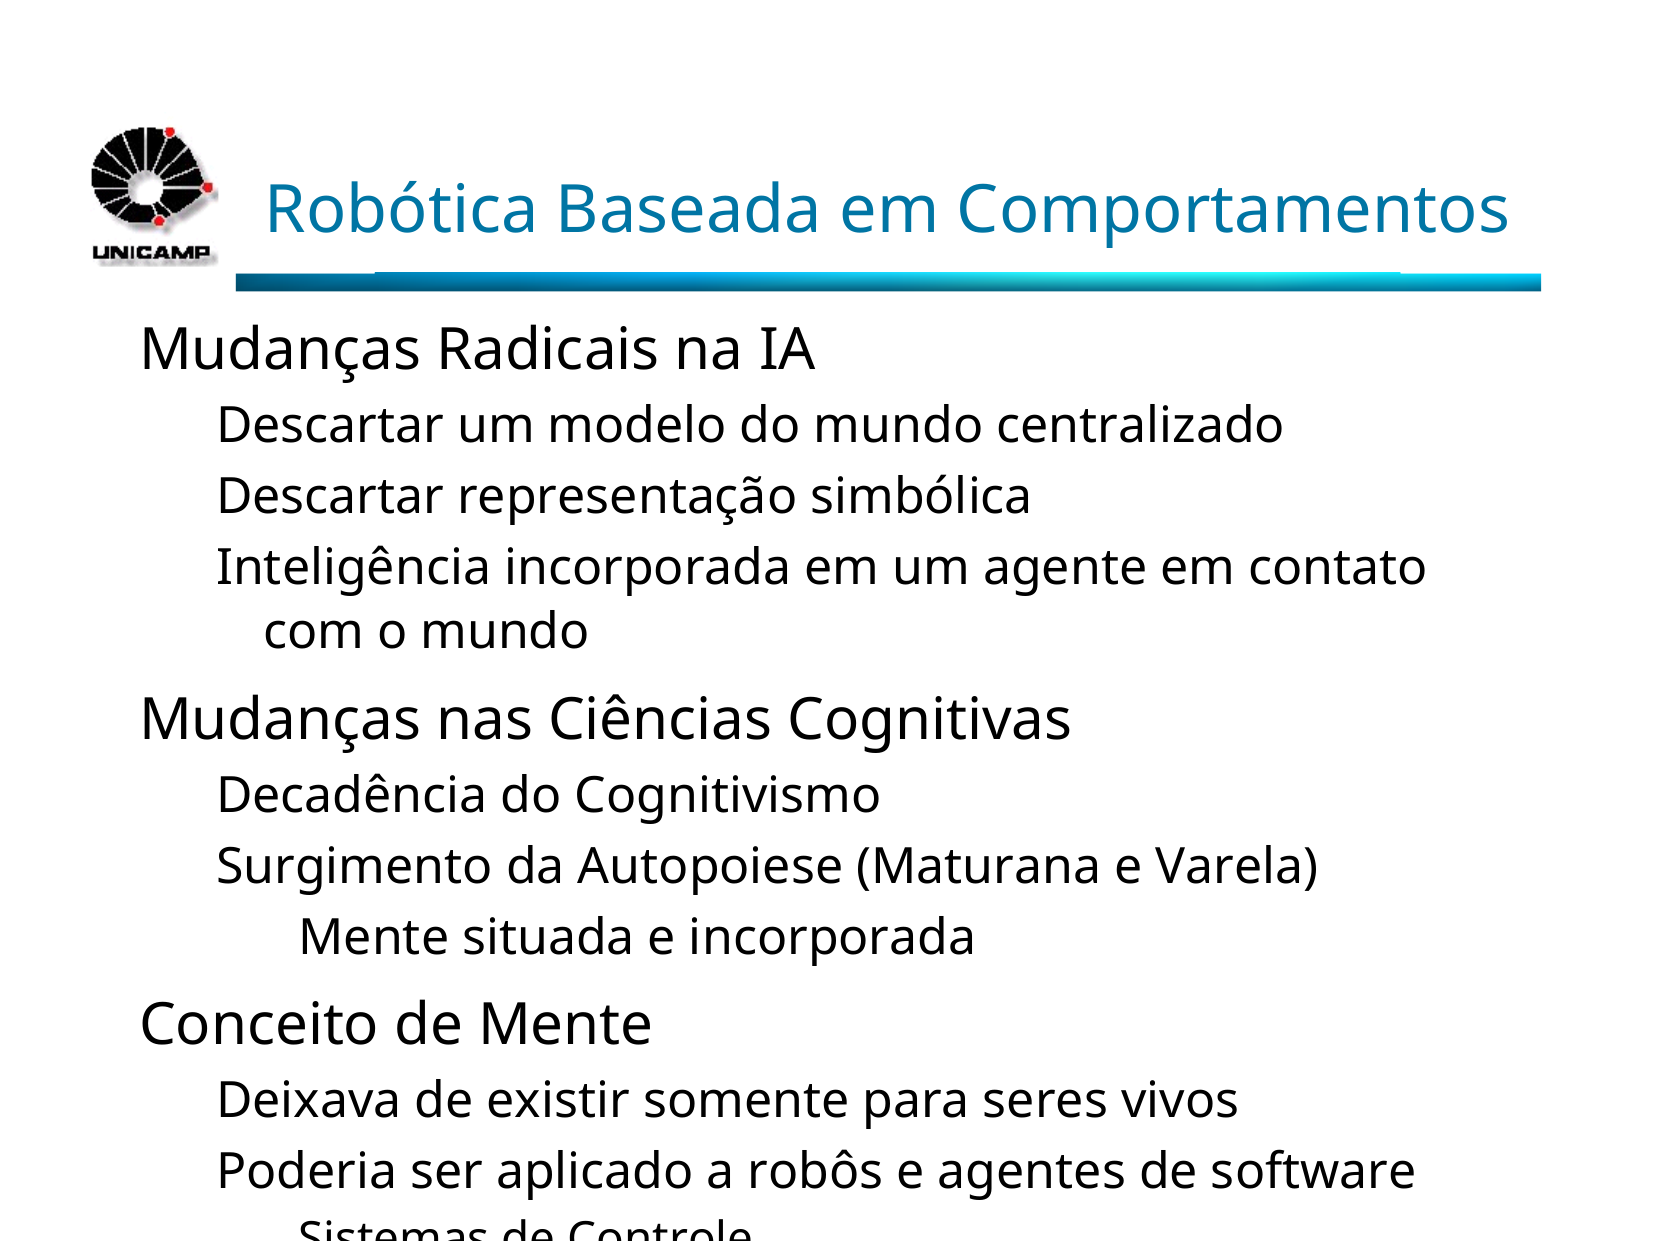

# Robótica Baseada em Comportamentos
Mudanças Radicais na IA
Descartar um modelo do mundo centralizado
Descartar representação simbólica
Inteligência incorporada em um agente em contato com o mundo
Mudanças nas Ciências Cognitivas
Decadência do Cognitivismo
Surgimento da Autopoiese (Maturana e Varela)
Mente situada e incorporada
Conceito de Mente
Deixava de existir somente para seres vivos
Poderia ser aplicado a robôs e agentes de software
Sistemas de Controle